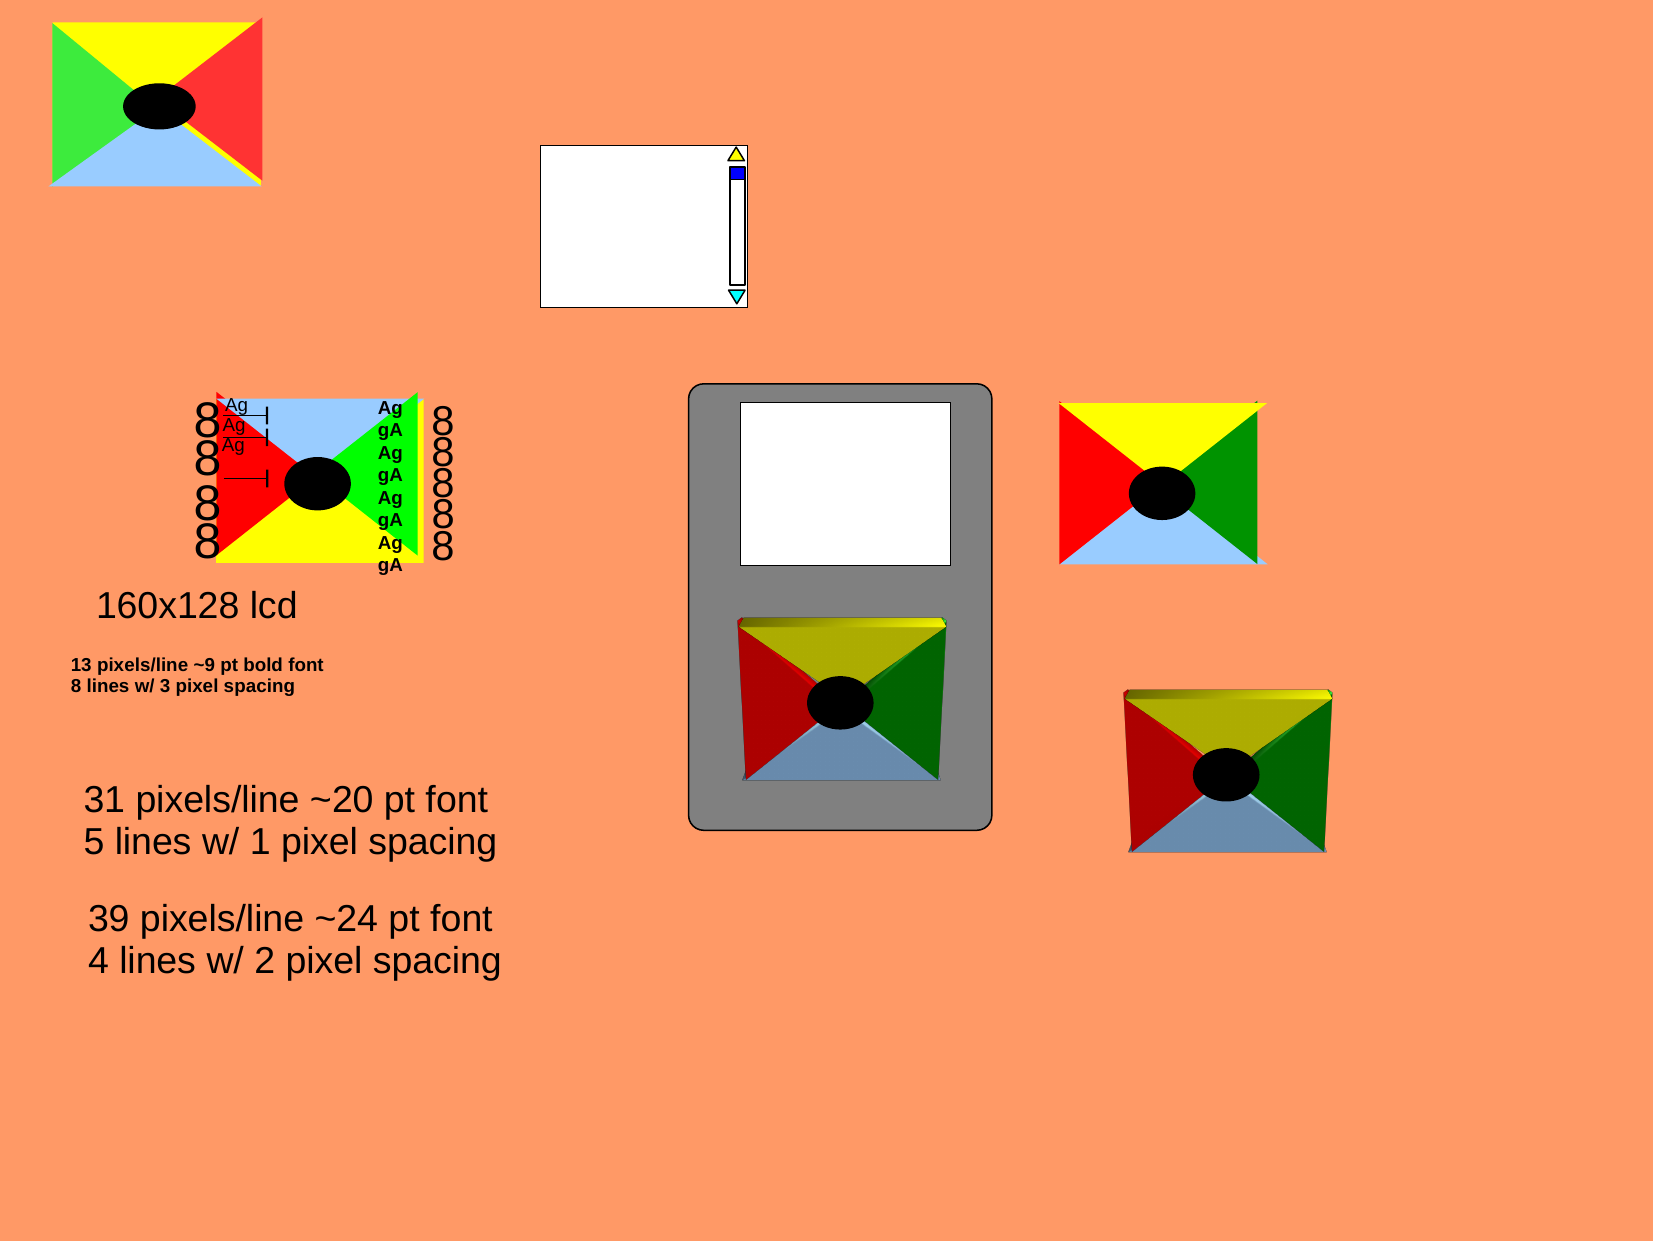

8
Ag
Ag
gA
Ag
gA
Ag
gA
Ag
gA
8
Ag
8
8
Ag
8
8
8
8
8
160x128 lcd
13 pixels/line ~9 pt bold font
8 lines w/ 3 pixel spacing
31 pixels/line ~20 pt font
5 lines w/ 1 pixel spacing
39 pixels/line ~24 pt font
4 lines w/ 2 pixel spacing